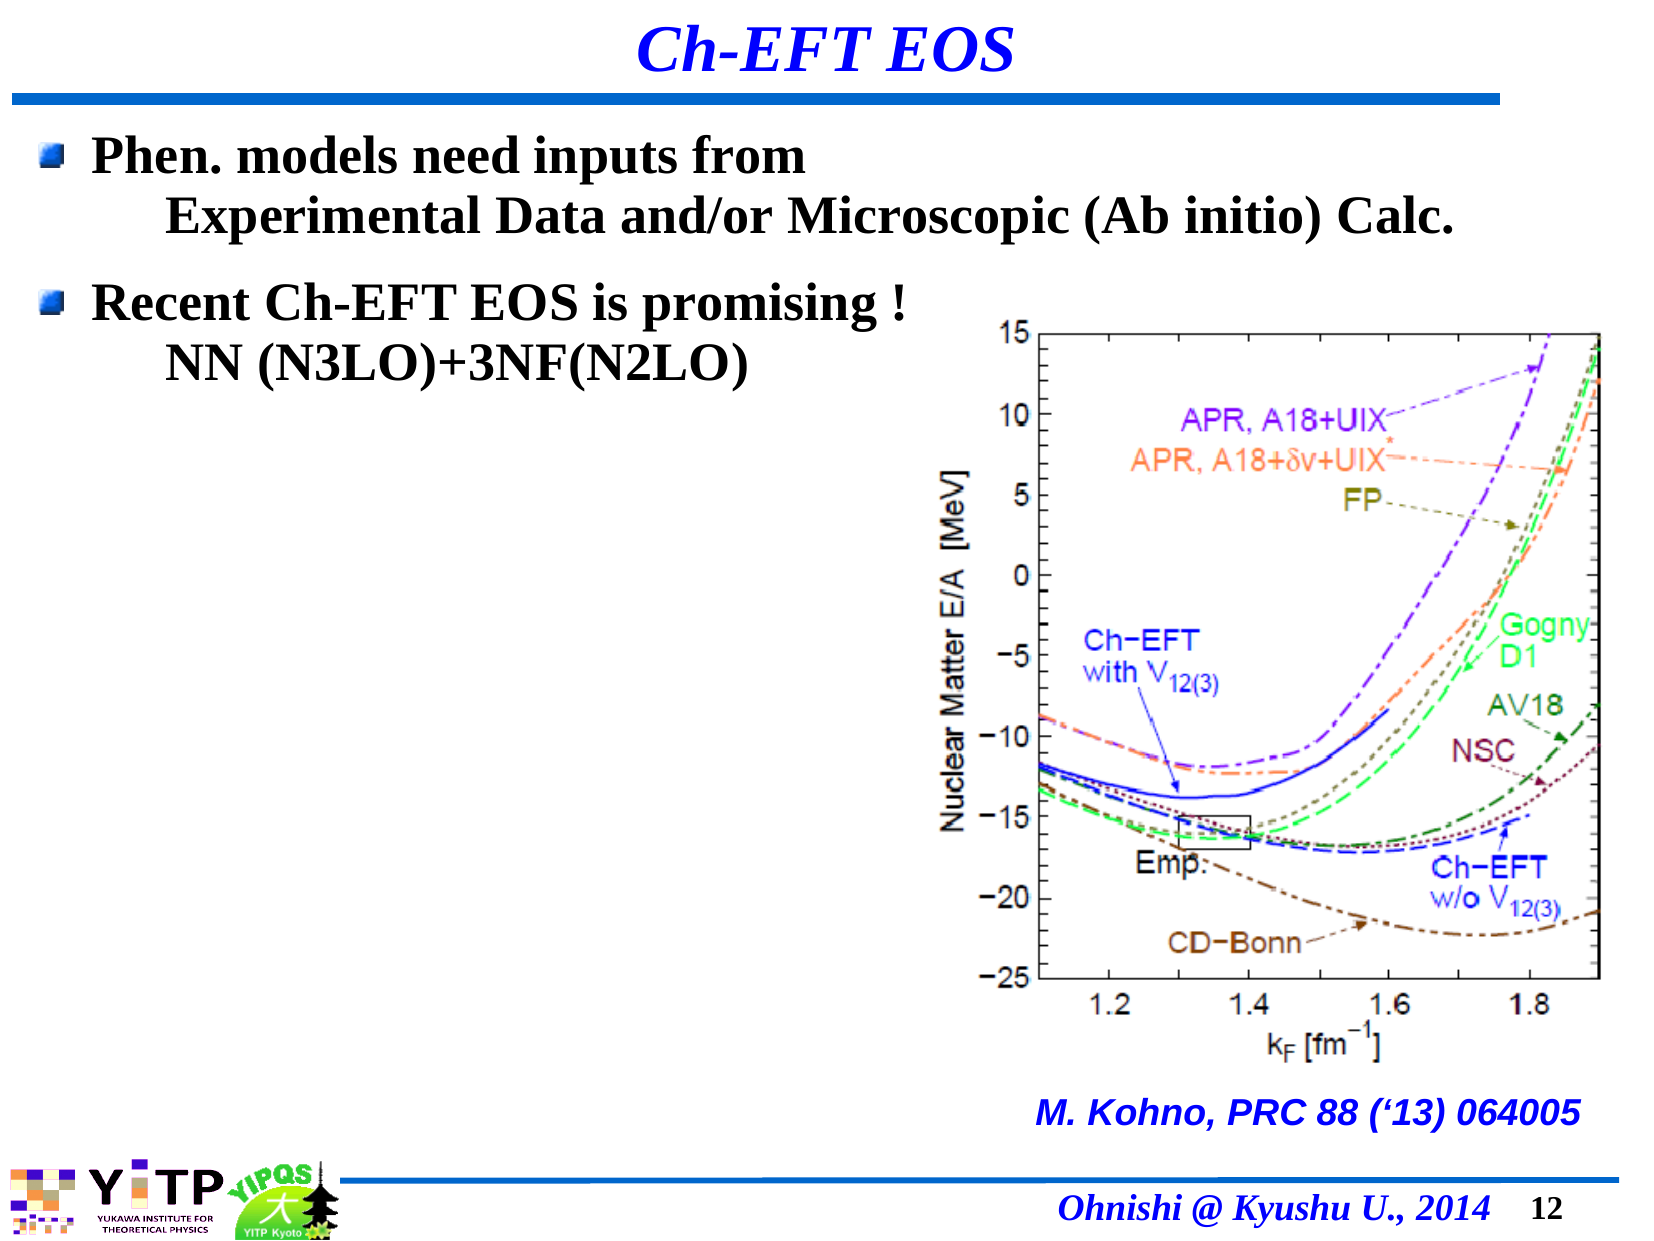

# Ch-EFT EOS
Phen. models need inputs from
	Experimental Data and/or Microscopic (Ab initio) Calc.
Recent Ch-EFT EOS is promising !
	NN (N3LO)+3NF(N2LO)
M. Kohno, PRC 88 (‘13) 064005